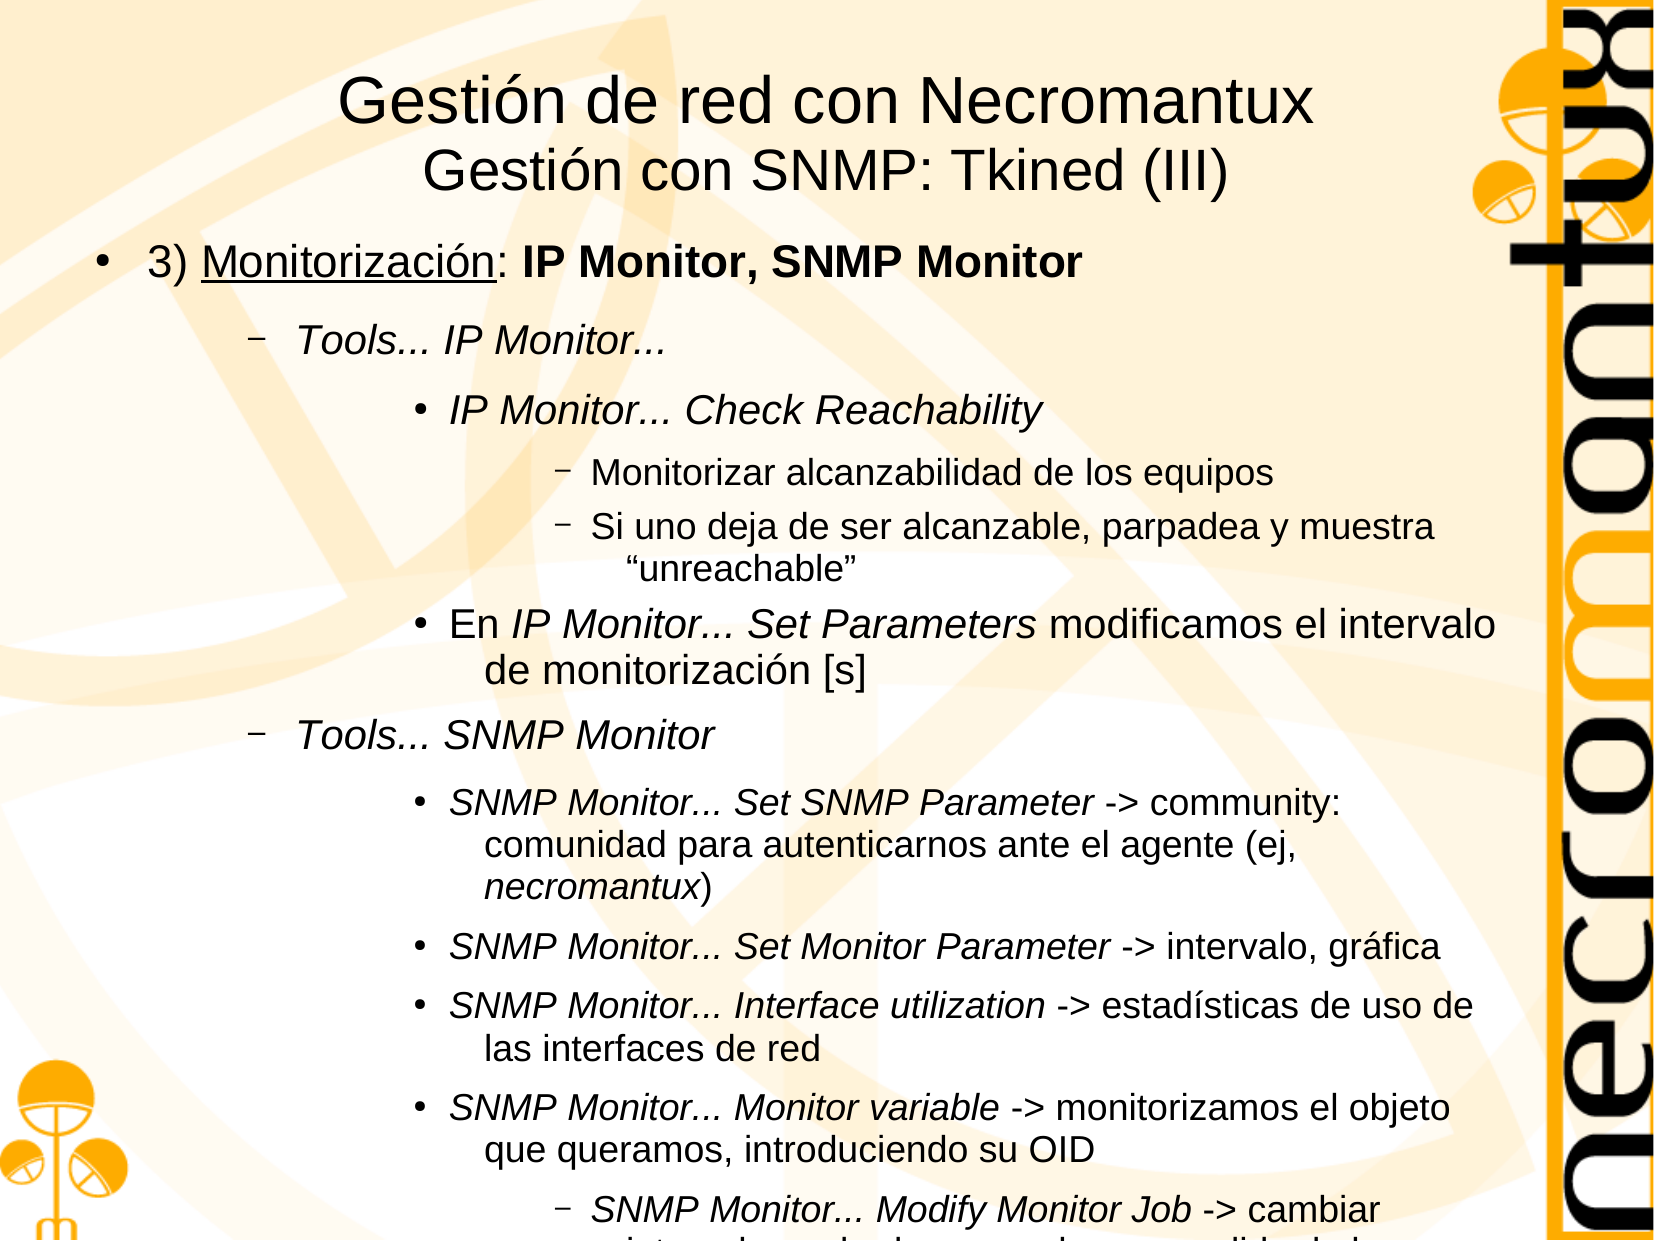

# Gestión de red con Necromantux Gestión con SNMP: Tkined (III)
3) Monitorización: IP Monitor, SNMP Monitor
Tools... IP Monitor...
IP Monitor... Check Reachability
Monitorizar alcanzabilidad de los equipos
Si uno deja de ser alcanzable, parpadea y muestra “unreachable”
En IP Monitor... Set Parameters modificamos el intervalo de monitorización [s]
Tools... SNMP Monitor
SNMP Monitor... Set SNMP Parameter -> community: comunidad para autenticarnos ante el agente (ej, necromantux)
SNMP Monitor... Set Monitor Parameter -> intervalo, gráfica
SNMP Monitor... Interface utilization -> estadísticas de uso de las interfaces de red
SNMP Monitor... Monitor variable -> monitorizamos el objeto que queramos, introduciendo su OID
SNMP Monitor... Modify Monitor Job -> cambiar intervalo, umbrales para alarmas, salida de la alarma, o matar el monitor